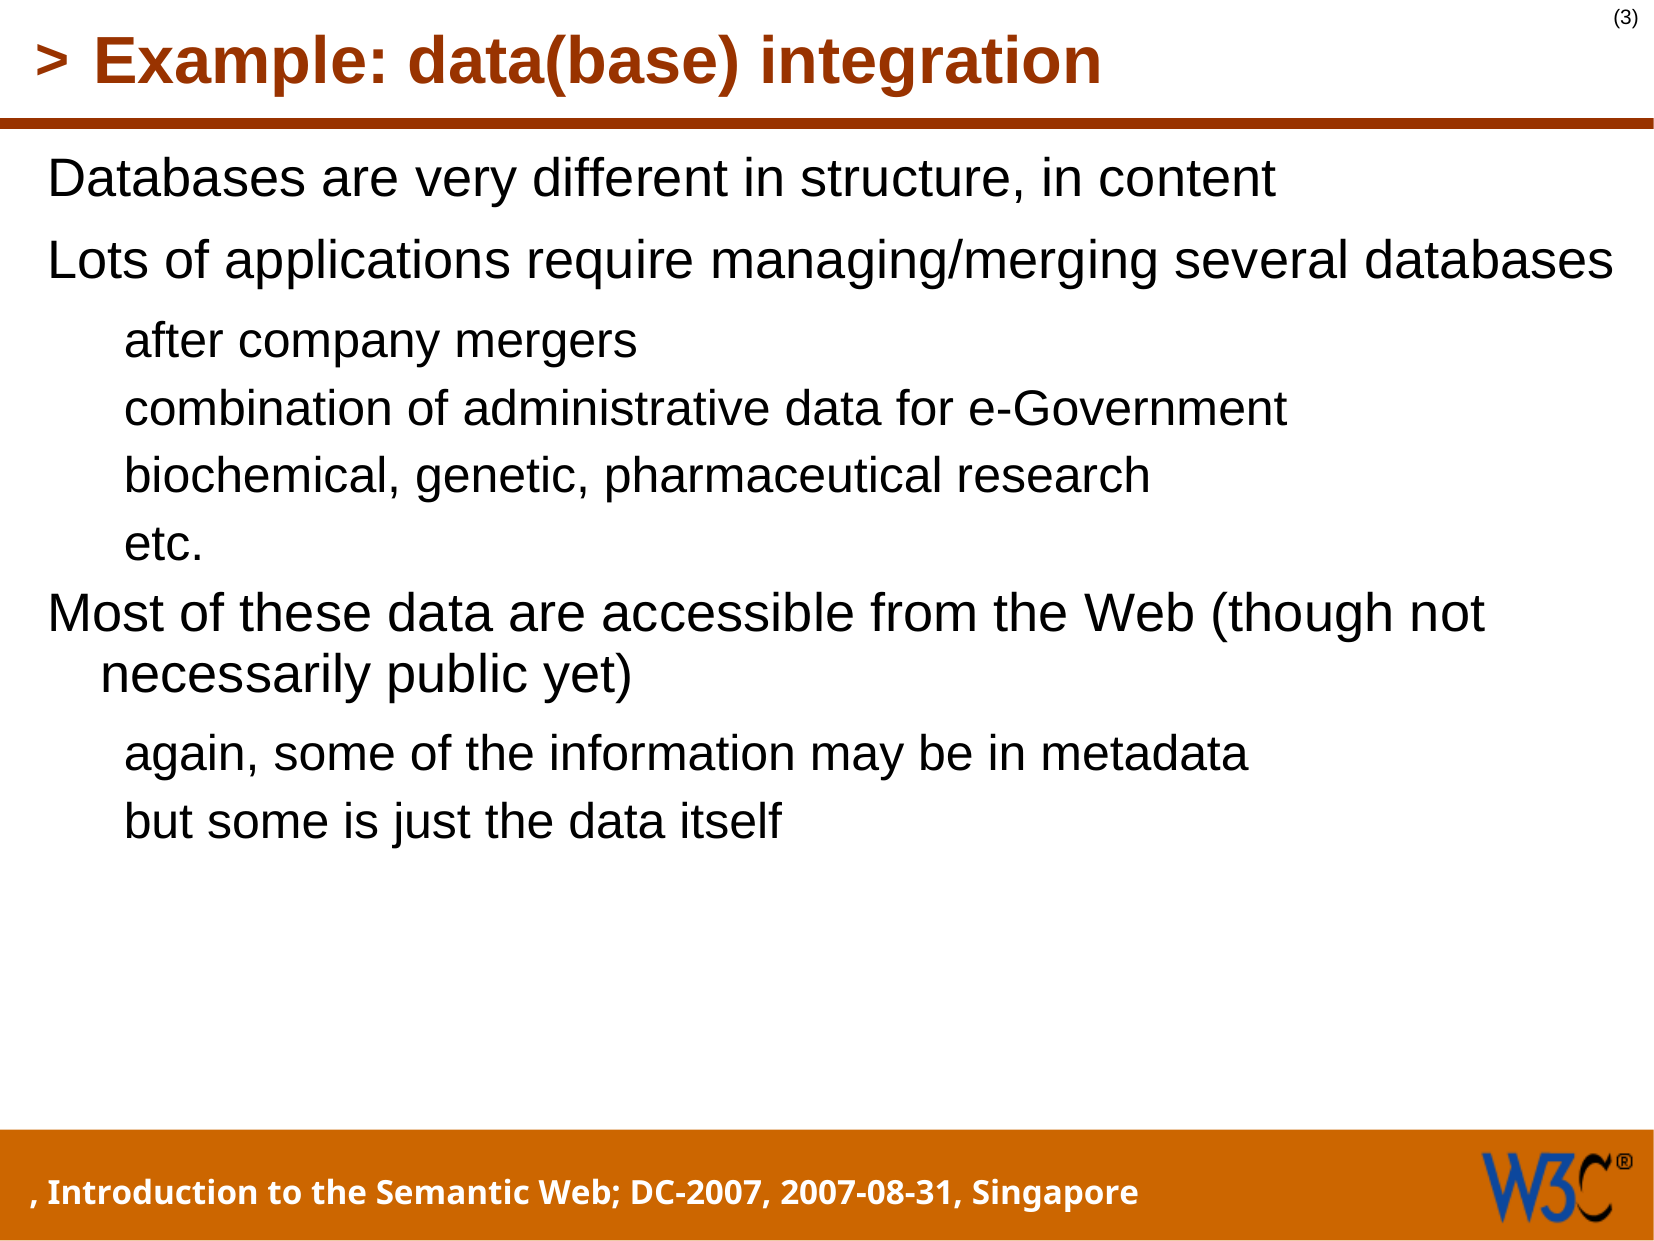

# Example: data(base) integration
Databases are very different in structure, in content
Lots of applications require managing/merging several databases
after company mergers
combination of administrative data for e-Government
biochemical, genetic, pharmaceutical research
etc.
Most of these data are accessible from the Web (though not necessarily public yet)
again, some of the information may be in metadata
but some is just the data itself